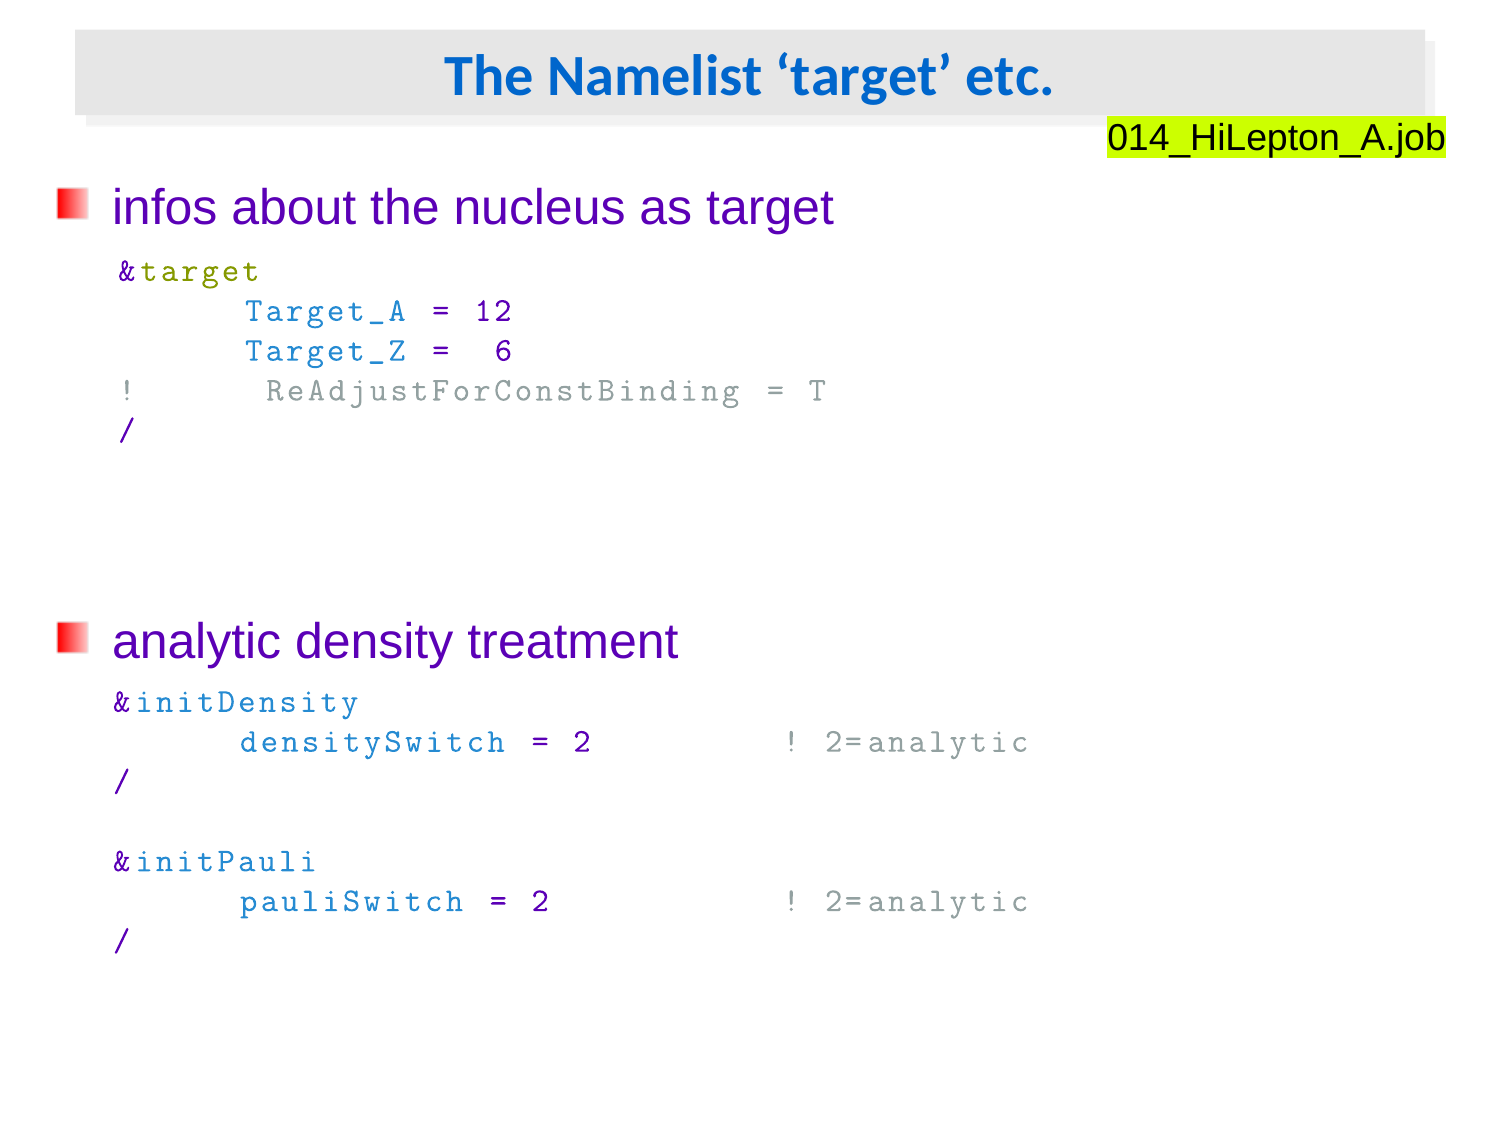

# The Namelist ‘target’ etc.
014_HiLepton_A.job
infos about the nucleus as target
analytic density treatment